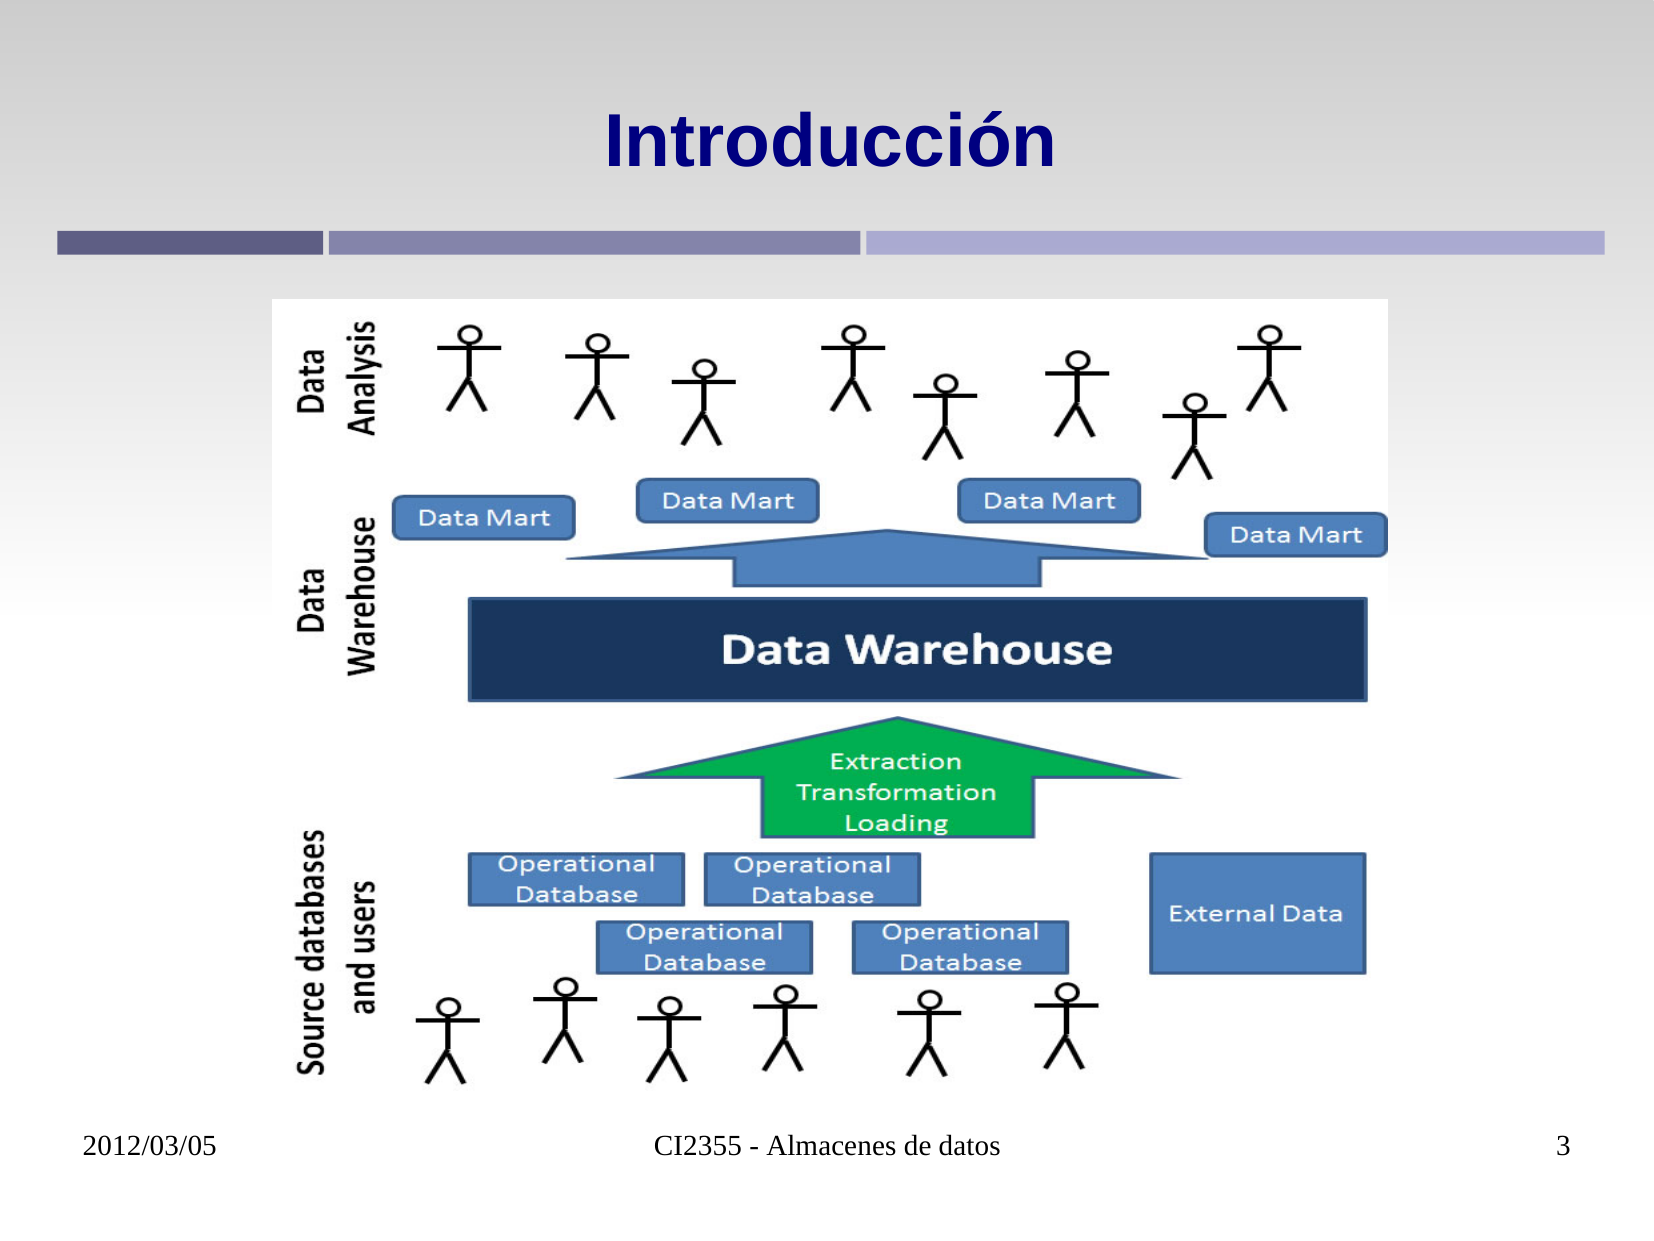

# Introducción
2012/03/05
CI2355 - Almacenes de datos
3